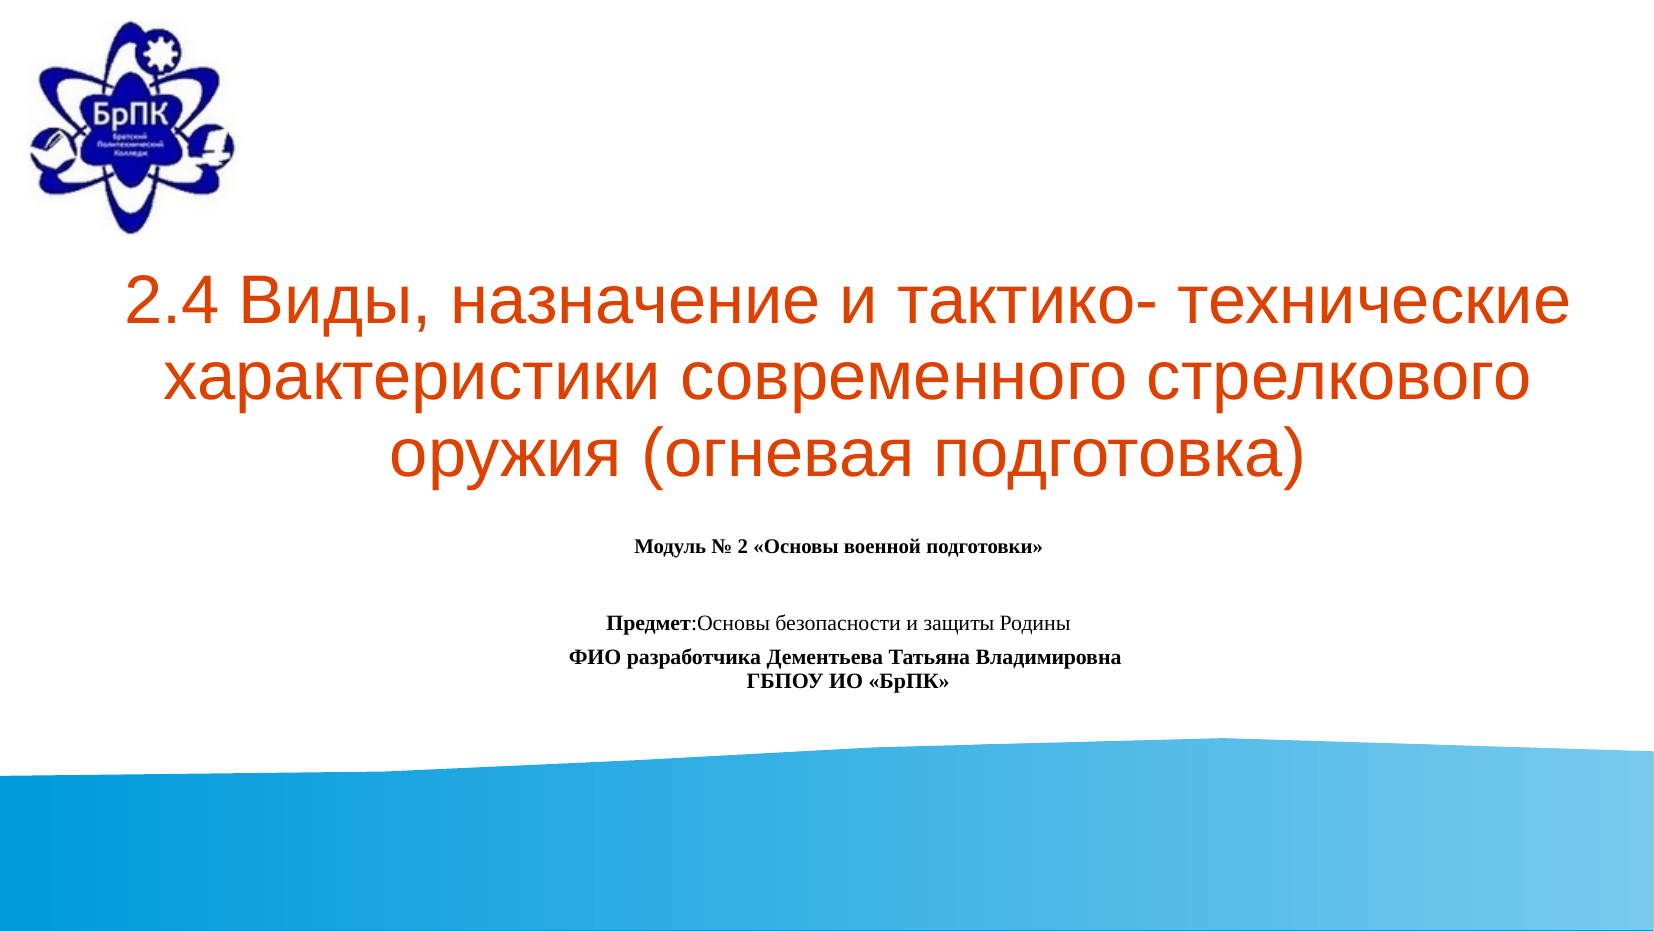

# 2.4 Виды, назначение и тактико- технические характеристики современного стрелкового оружия (огневая подготовка) Модуль № 2 «Основы военной подготовки» Предмет:Основы безопасности и защиты Родины ФИО разработчика Дементьева Татьяна Владимировна ГБПОУ ИО «БрПК»